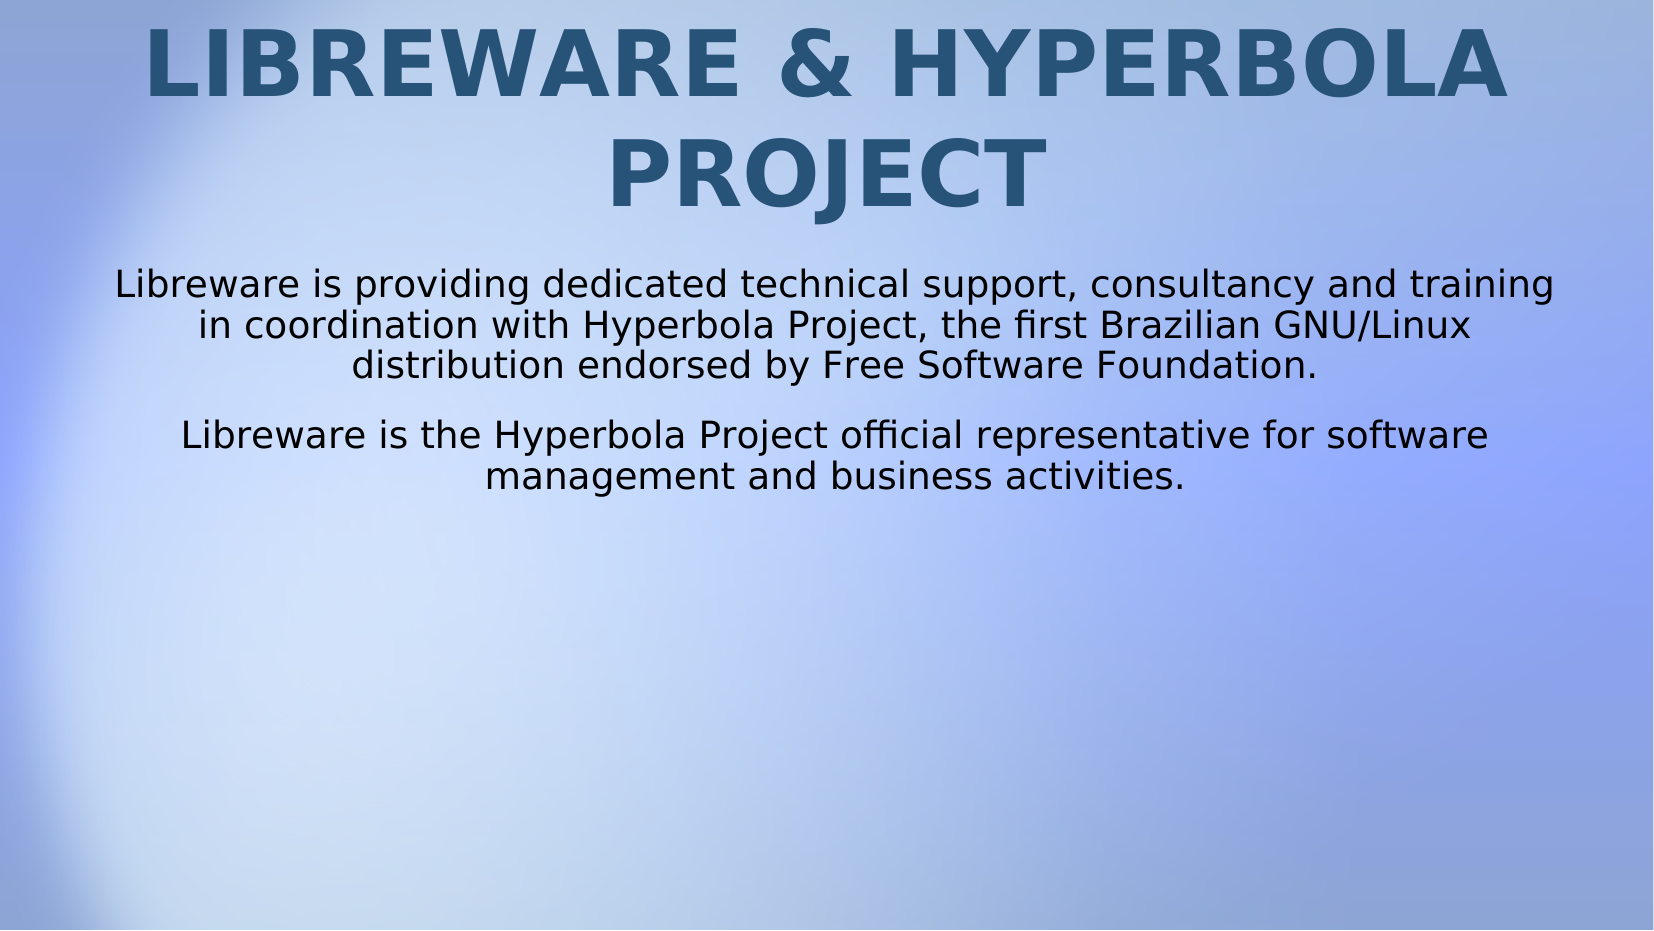

LIBREWARE & HYPERBOLA PROJECT
Libreware is providing dedicated technical support, consultancy and training in coordination with Hyperbola Project, the first Brazilian GNU/Linux distribution endorsed by Free Software Foundation.
Libreware is the Hyperbola Project official representative for software management and business activities.